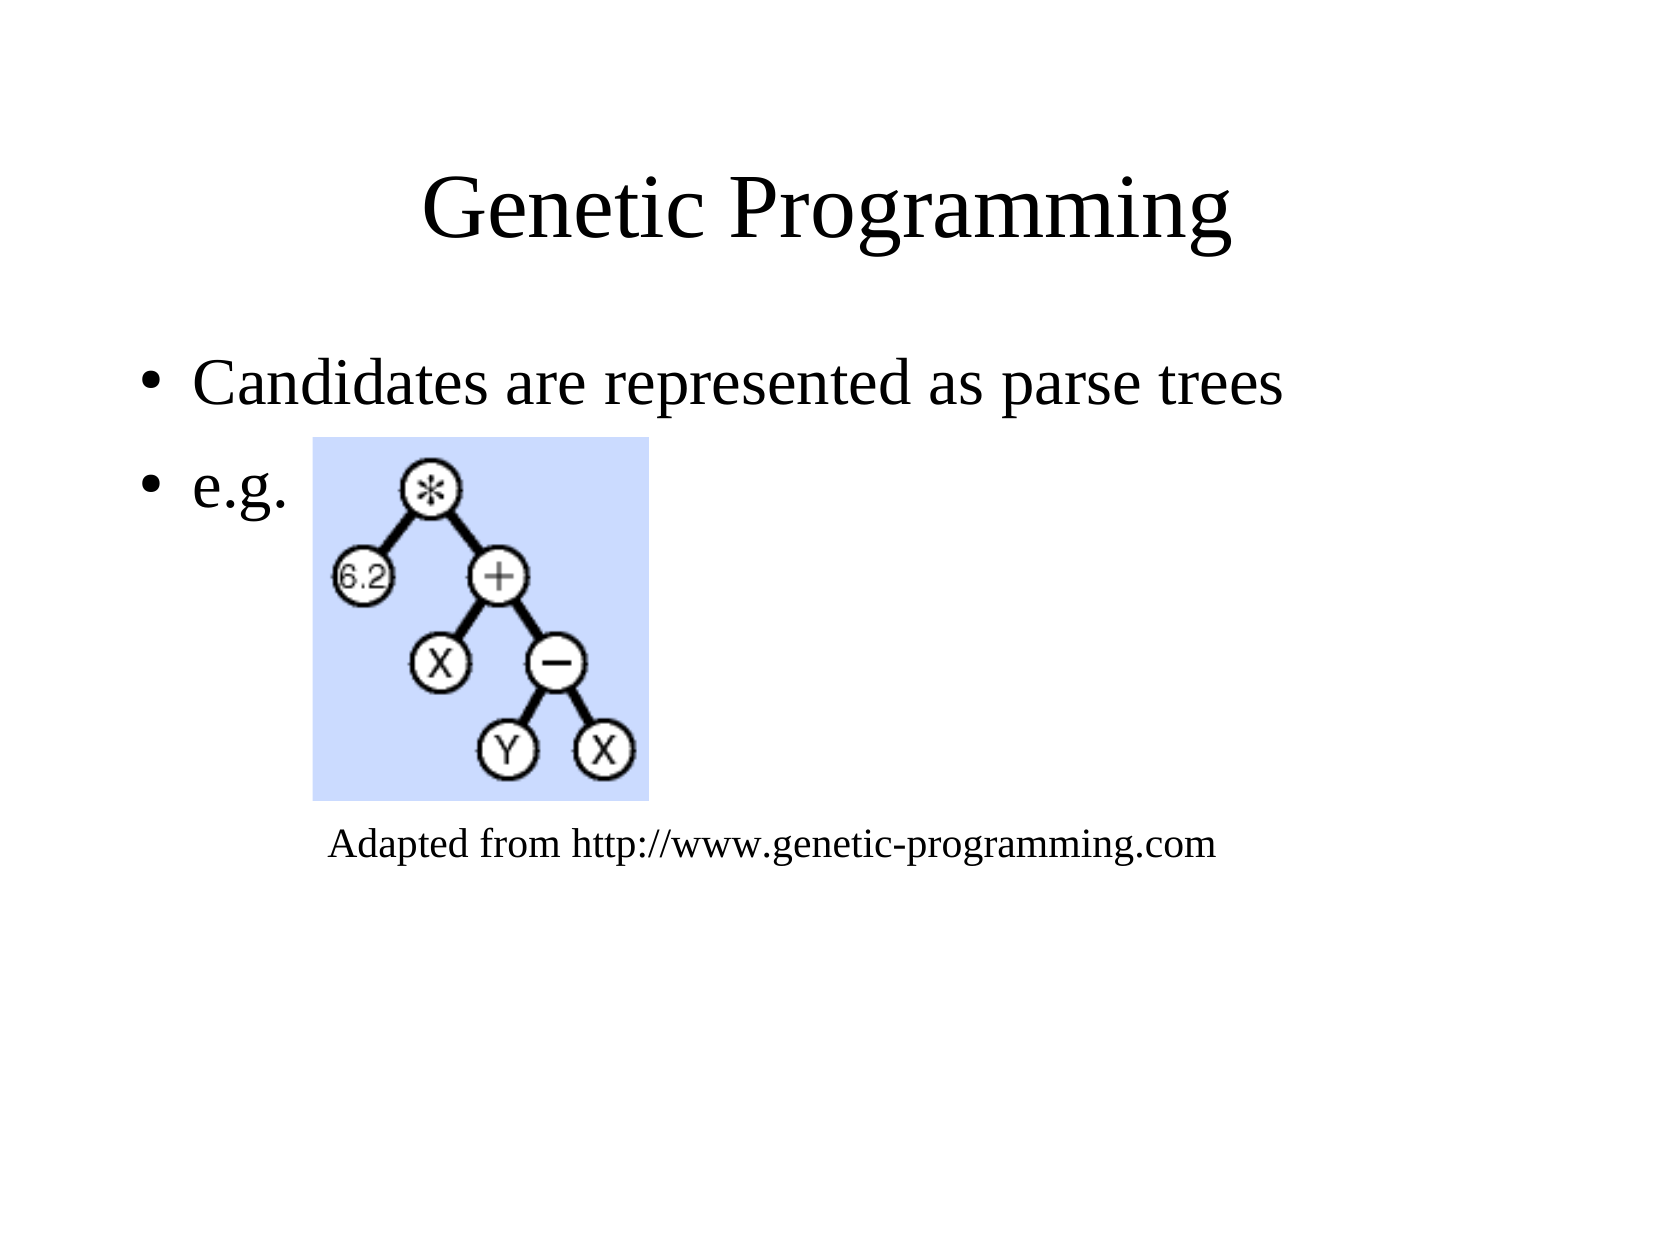

# Genetic Programming
Candidates are represented as parse trees
e.g.
Adapted from http://www.genetic-programming.com